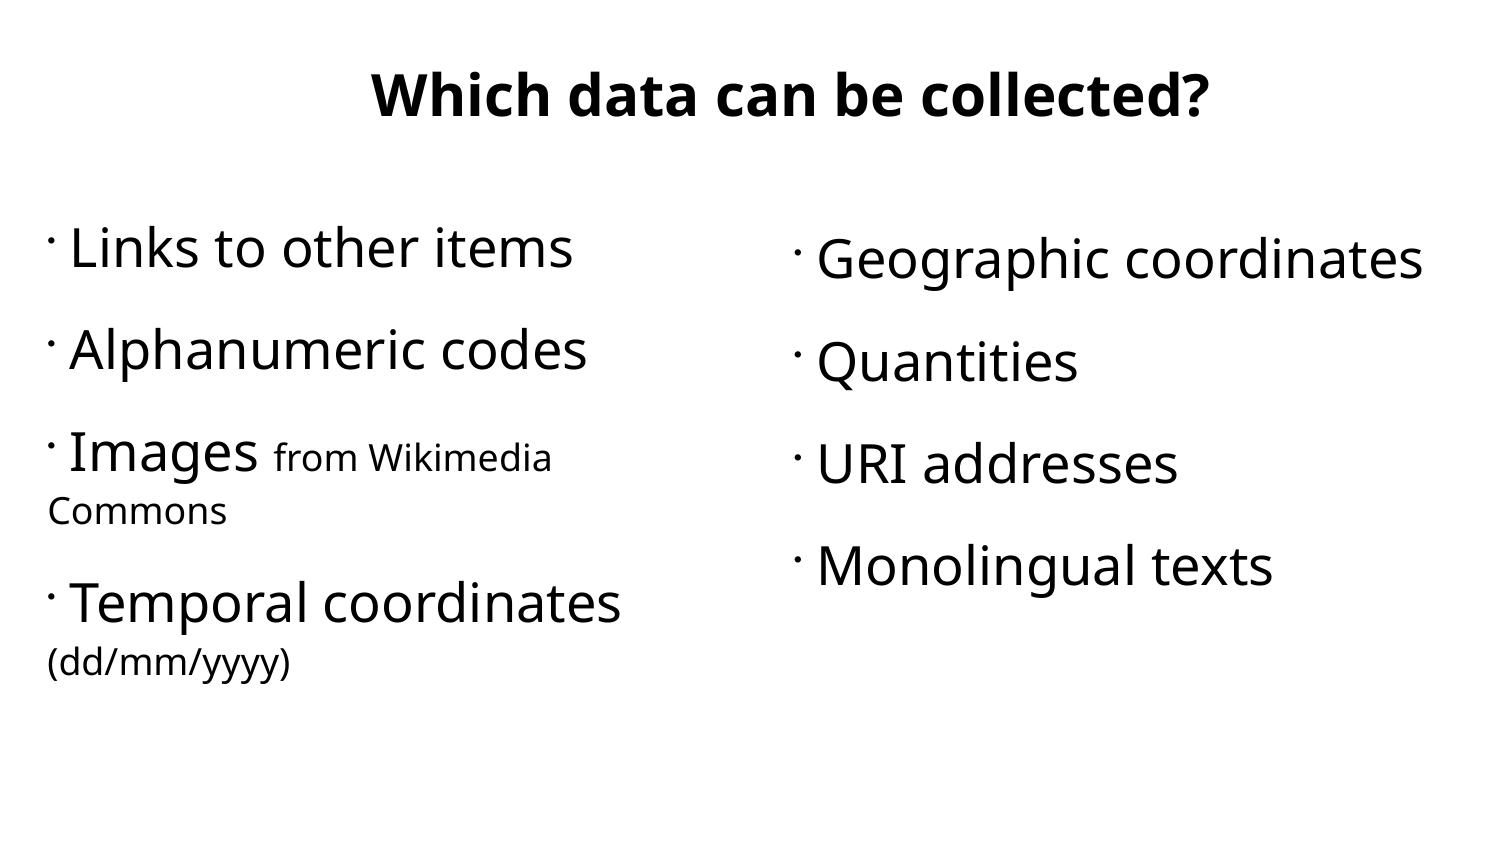

Which data can be collected?
# Links to other items
 Alphanumeric codes
 Images from Wikimedia Commons
 Temporal coordinates (dd/mm/yyyy)
 Geographic coordinates
 Quantities
 URI addresses
 Monolingual texts